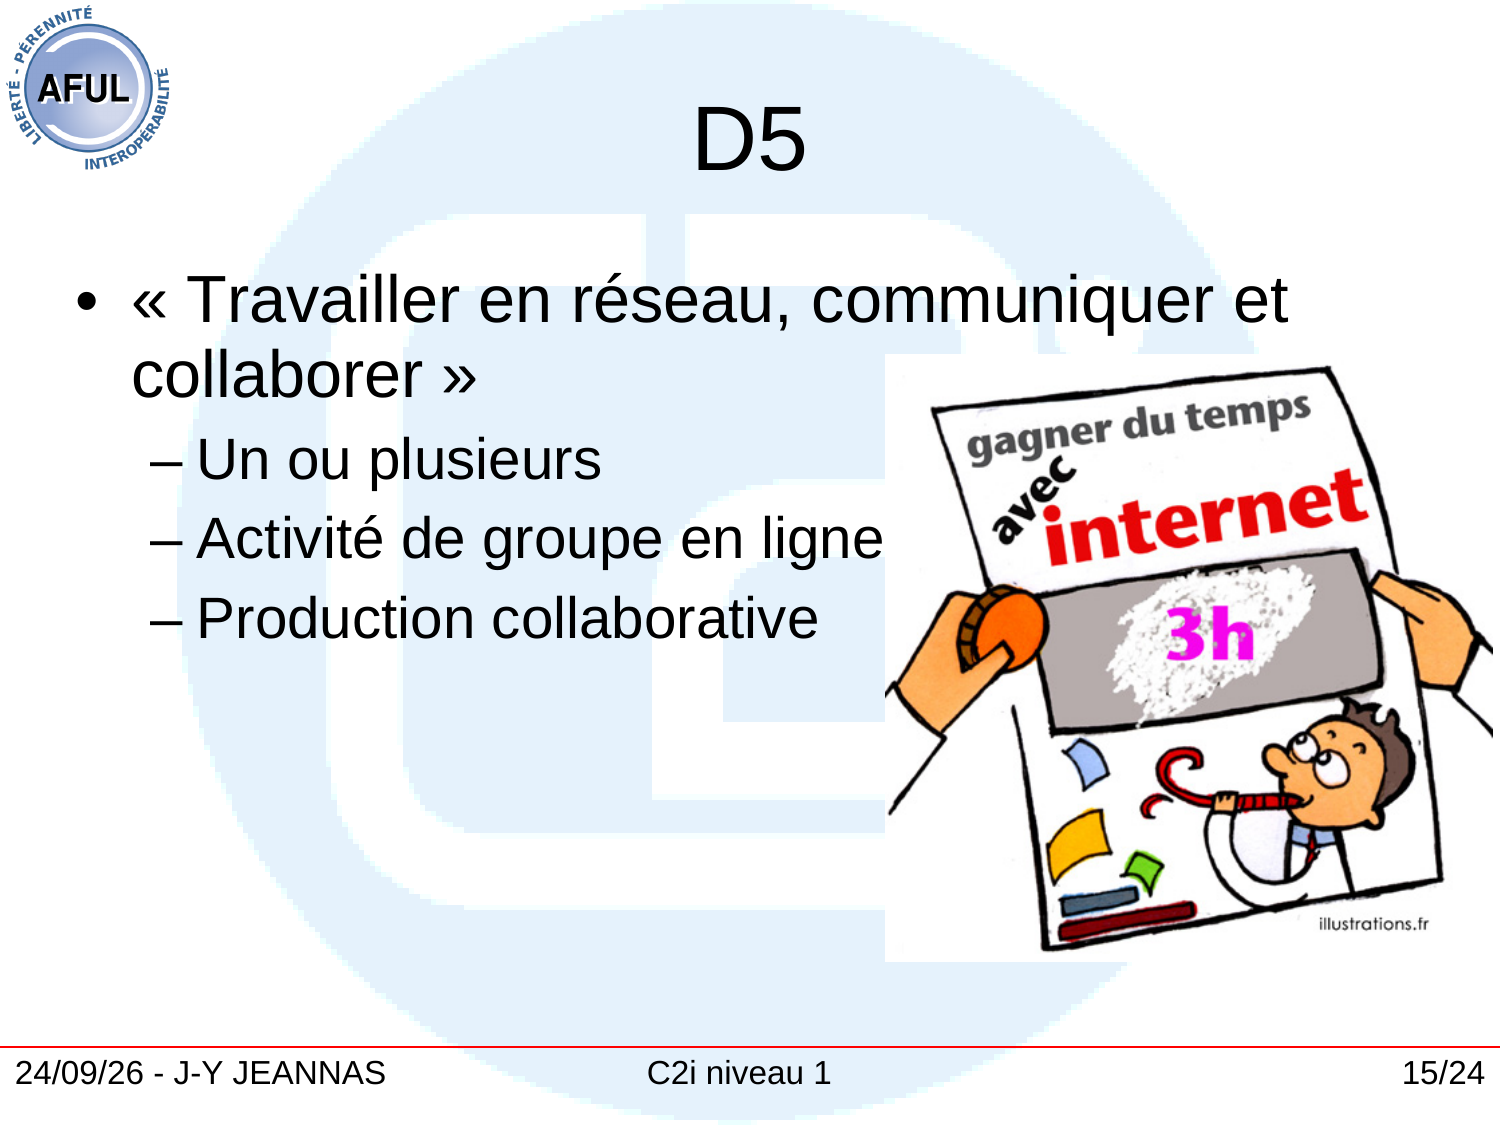

# D5
« Travailler en réseau, communiquer et collaborer »
Un ou plusieurs
Activité de groupe en ligne
Production collaborative
15